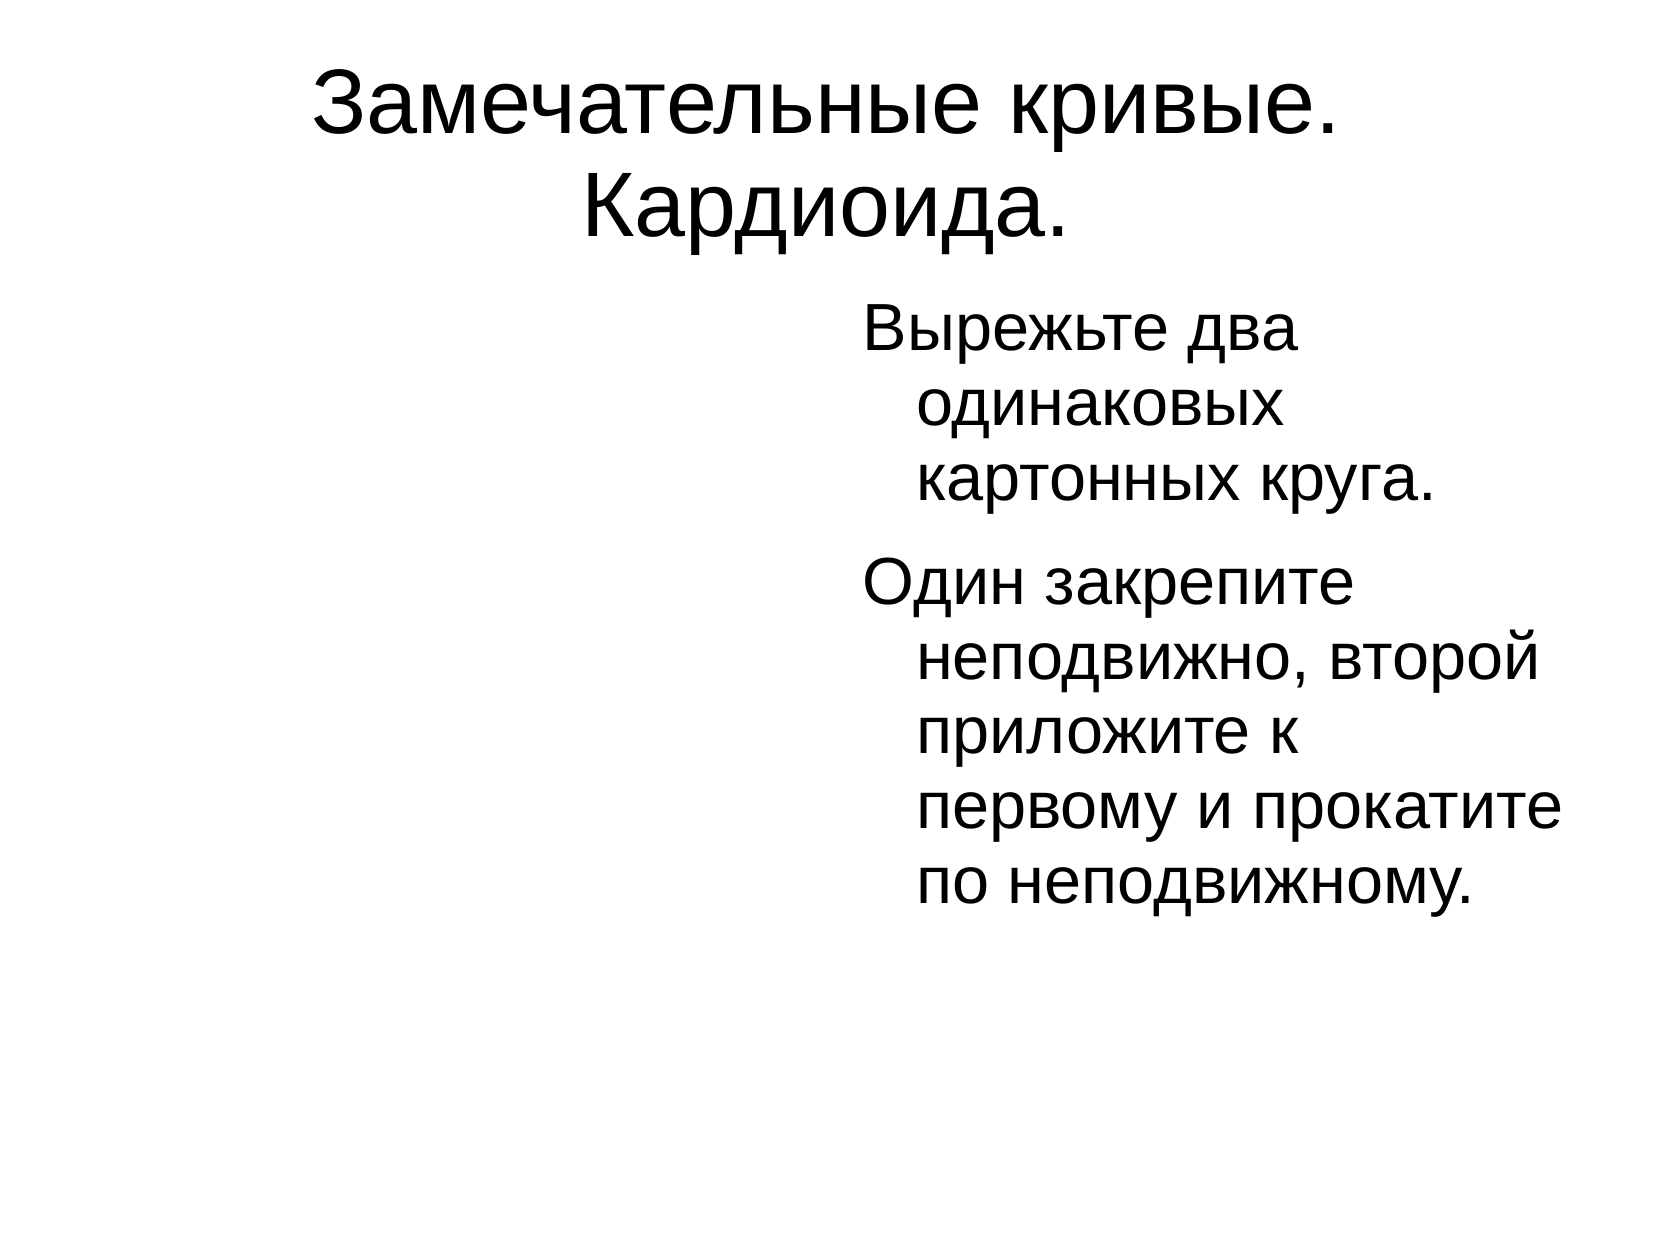

# Замечательные кривые. Кардиоида.
Вырежьте два одинаковых картонных круга.
Один закрепите неподвижно, второй приложите к первому и прокатите по неподвижному.